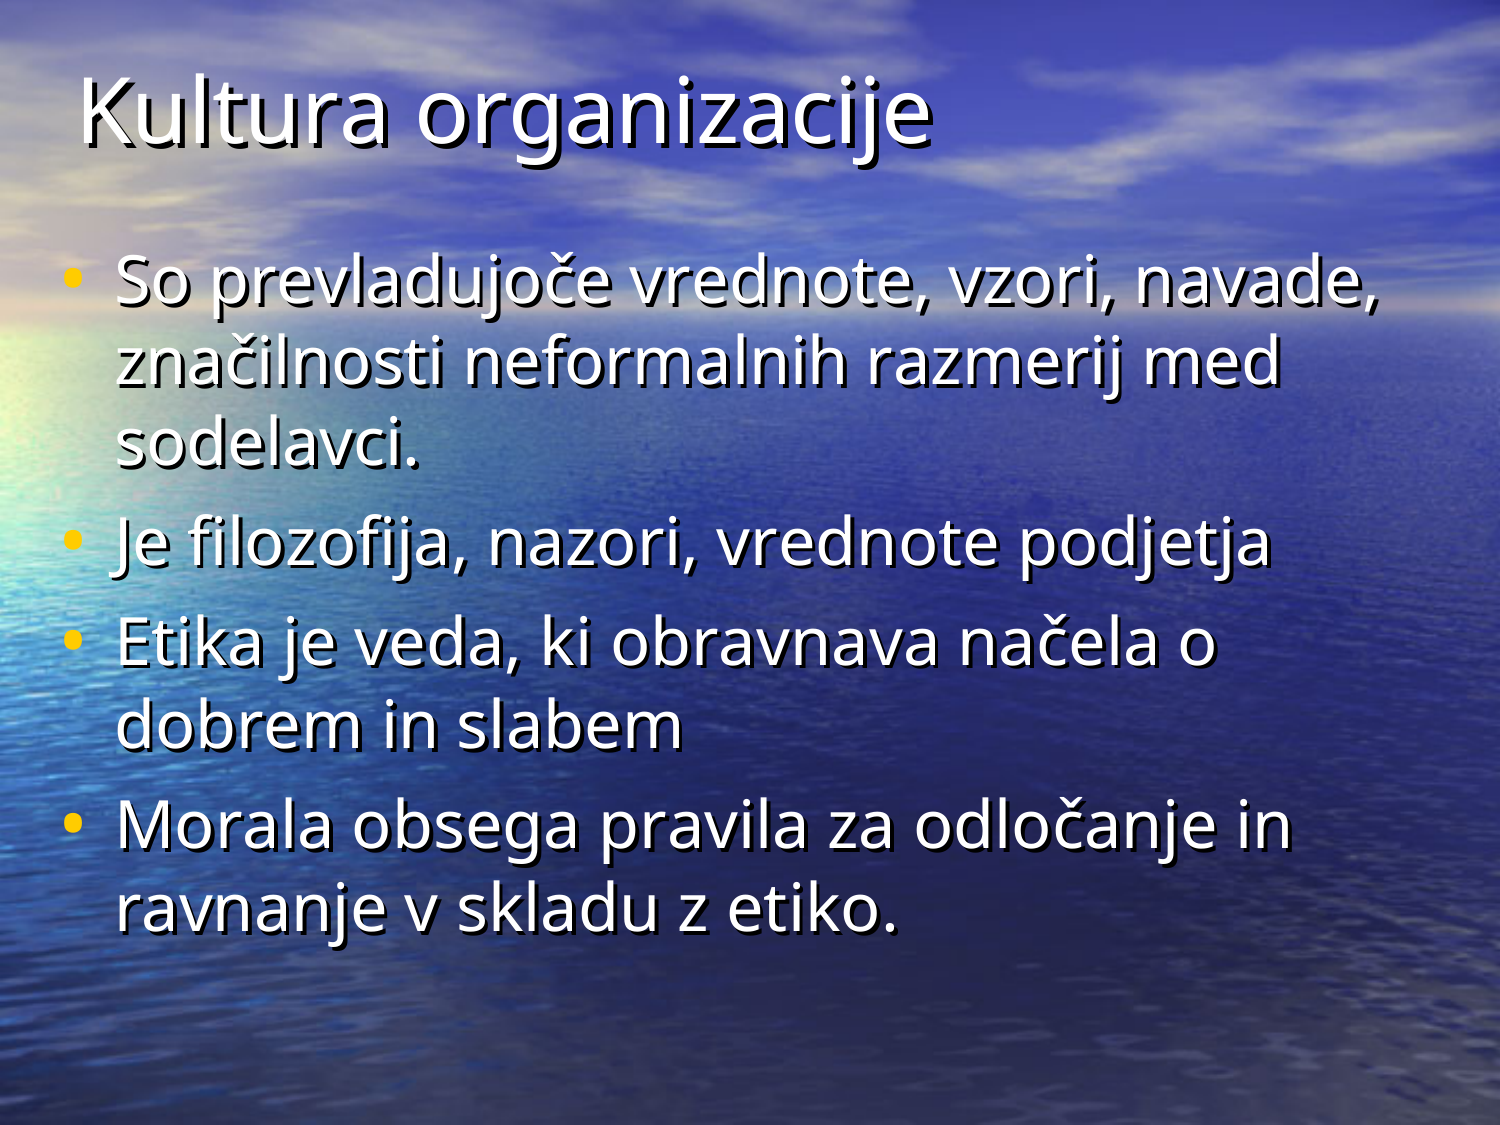

# Kultura organizacije
So prevladujoče vrednote, vzori, navade, značilnosti neformalnih razmerij med sodelavci.
Je filozofija, nazori, vrednote podjetja
Etika je veda, ki obravnava načela o dobrem in slabem
Morala obsega pravila za odločanje in ravnanje v skladu z etiko.